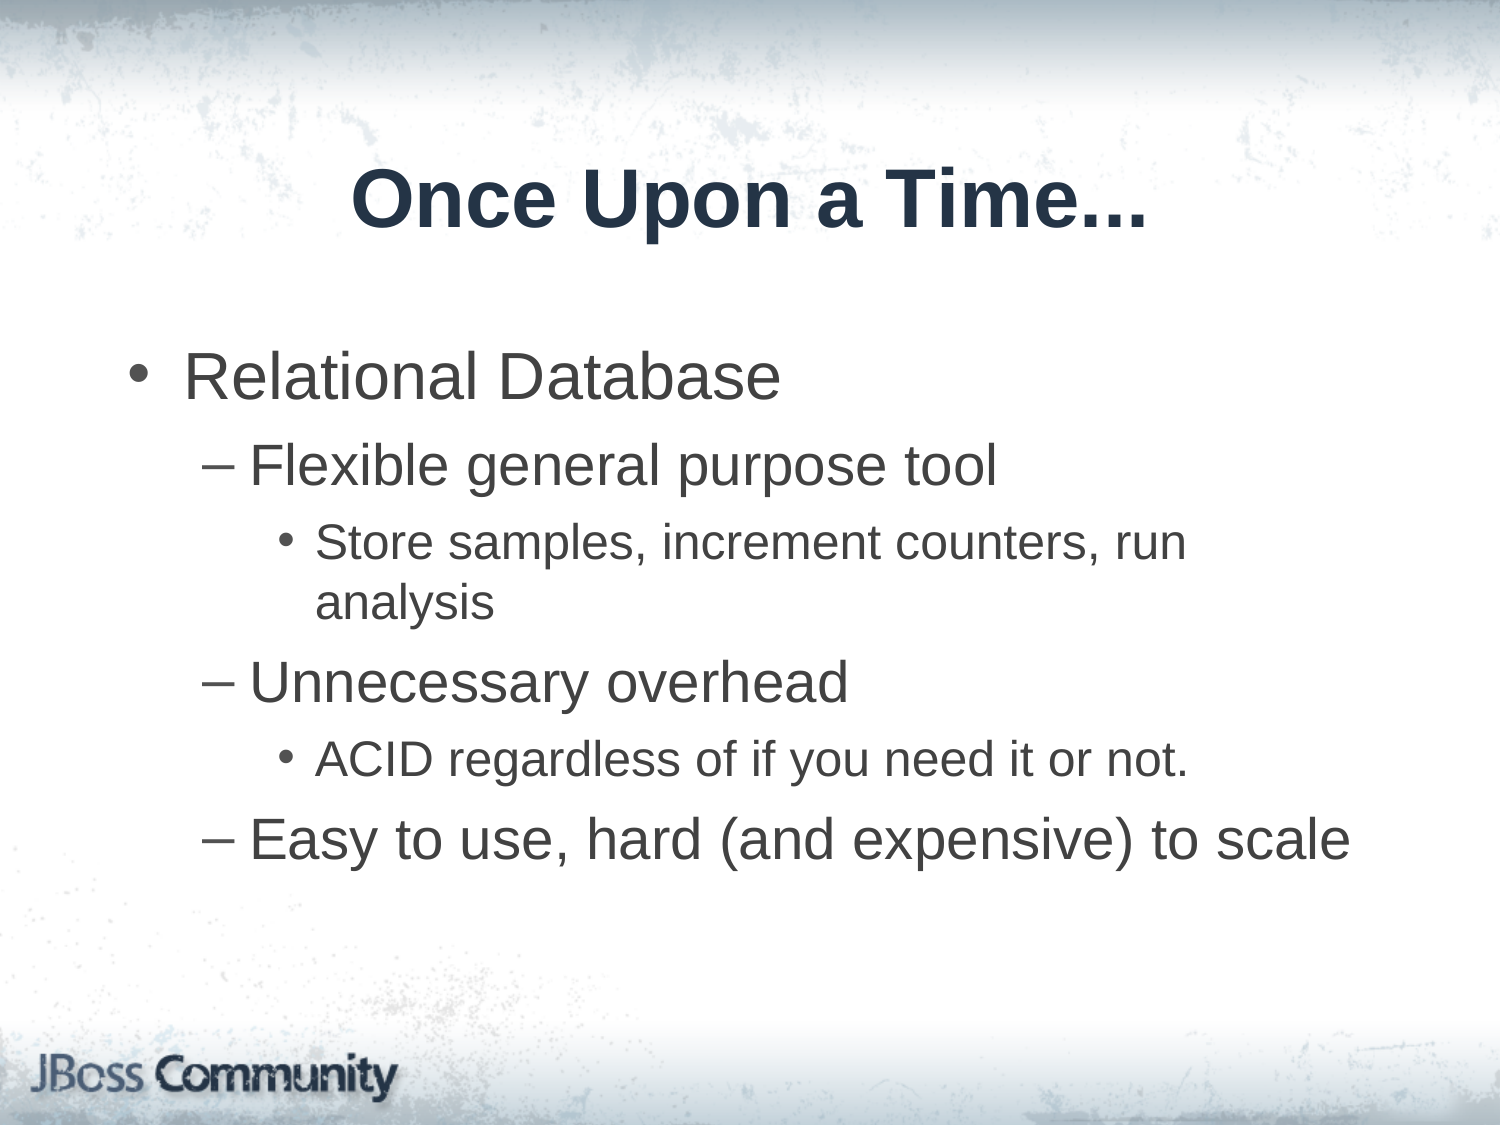

# Once Upon a Time...
Relational Database
Flexible general purpose tool
Store samples, increment counters, run analysis
Unnecessary overhead
ACID regardless of if you need it or not.
Easy to use, hard (and expensive) to scale